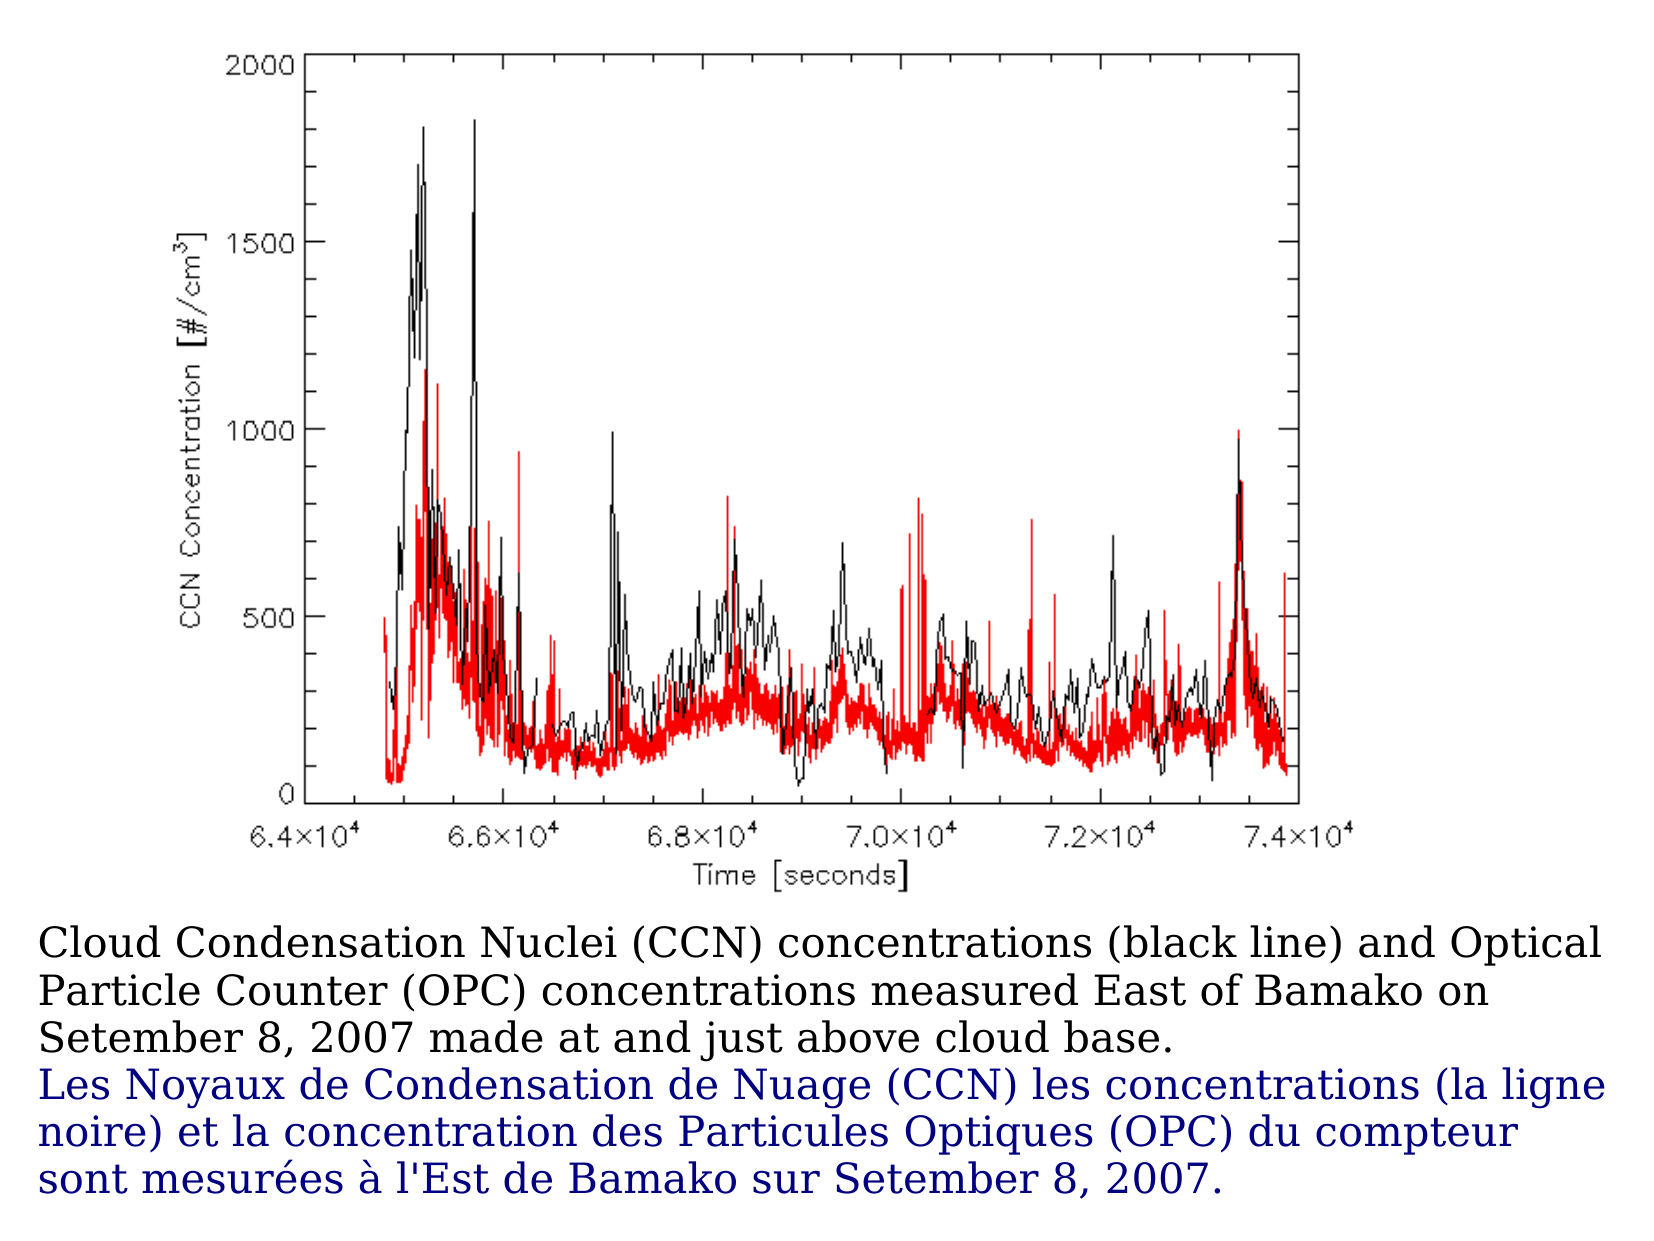

# Cloud Condensation Nuclei (CCN) concentrations (black line) and Optical Particle Counter (OPC) concentrations measured East of Bamako on Setember 8, 2007 made at and just above cloud base.
Les Noyaux de Condensation de Nuage (CCN) les concentrations (la ligne noire) et la concentration des Particules Optiques (OPC) du compteur sont mesurées à l'Est de Bamako sur Setember 8, 2007.